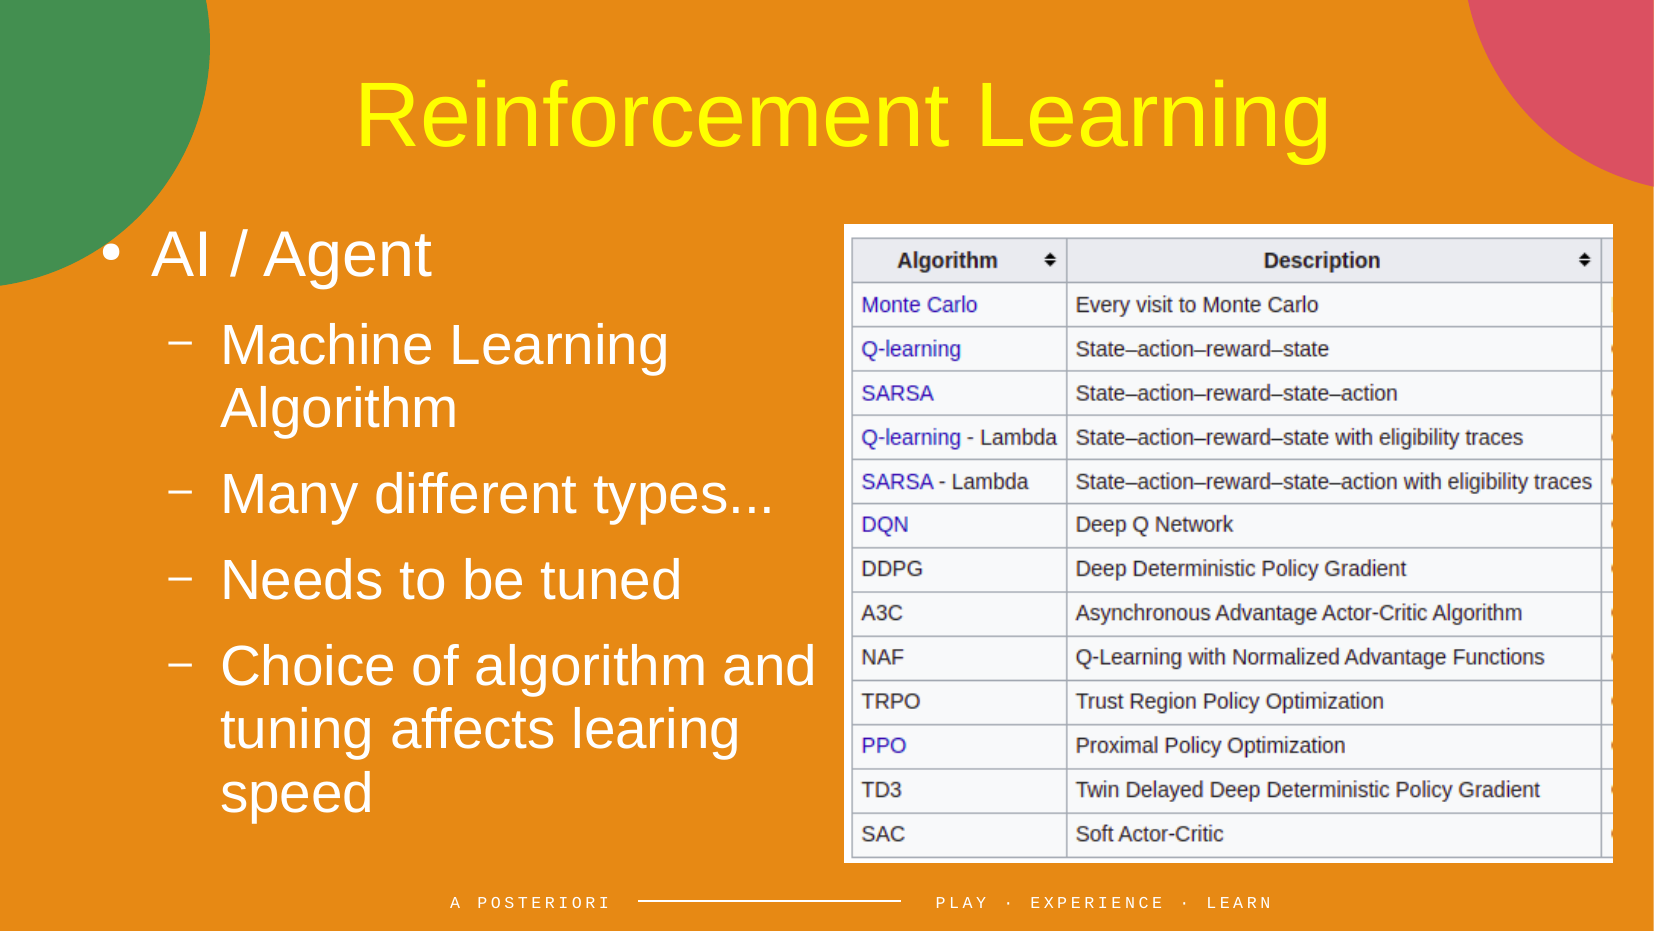

# Reinforcement Learning
AI / Agent
Machine Learning
Algorithm
Many different types...
Needs to be tuned
Choice of algorithm and
tuning affects learing
speed